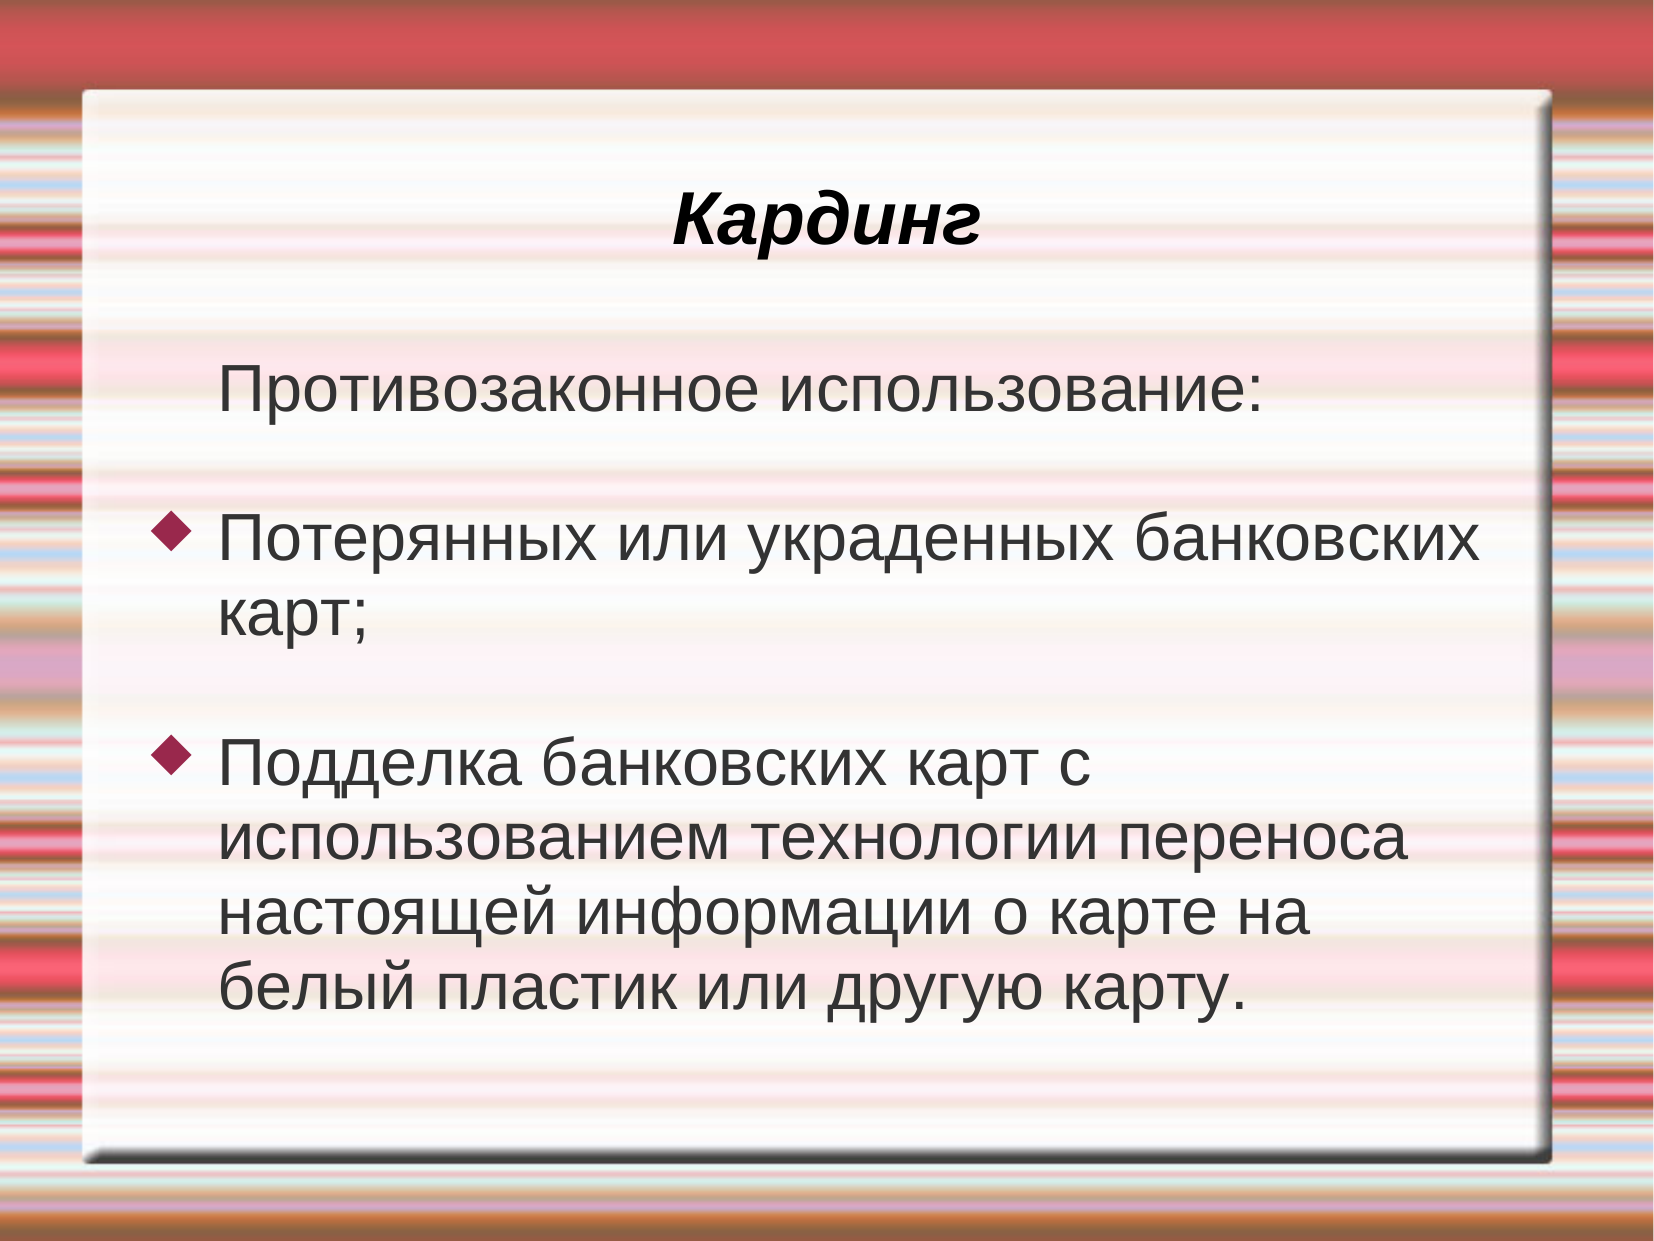

# Кардинг
Противозаконное использование:
Потерянных или украденных банковских карт;
Подделка банковских карт с использованием технологии переноса настоящей информации о карте на белый пластик или другую карту.